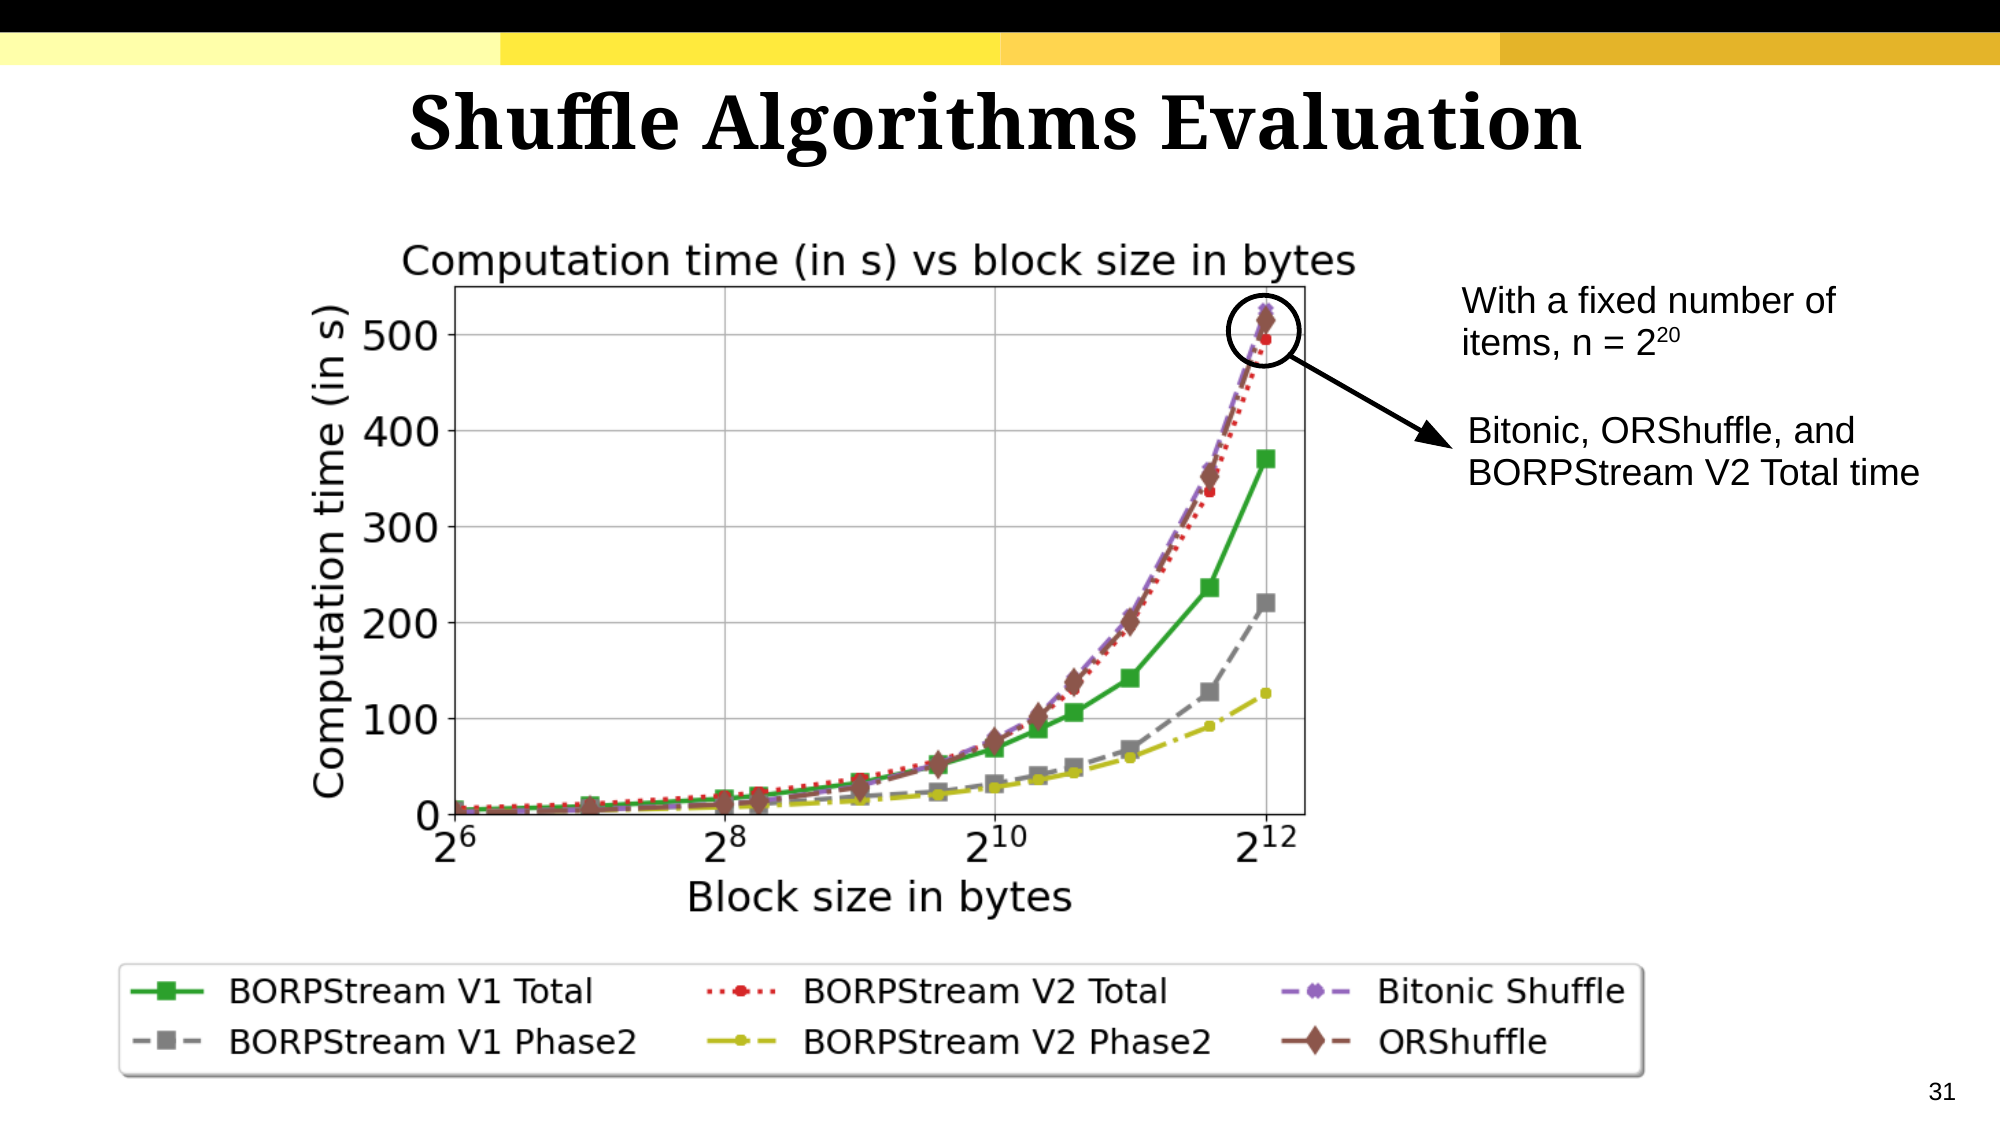

# Shuffle Algorithms Evaluation
With a fixed number of items, n = 220
Bitonic, ORShuffle, and BORPStream V2 Total time
31